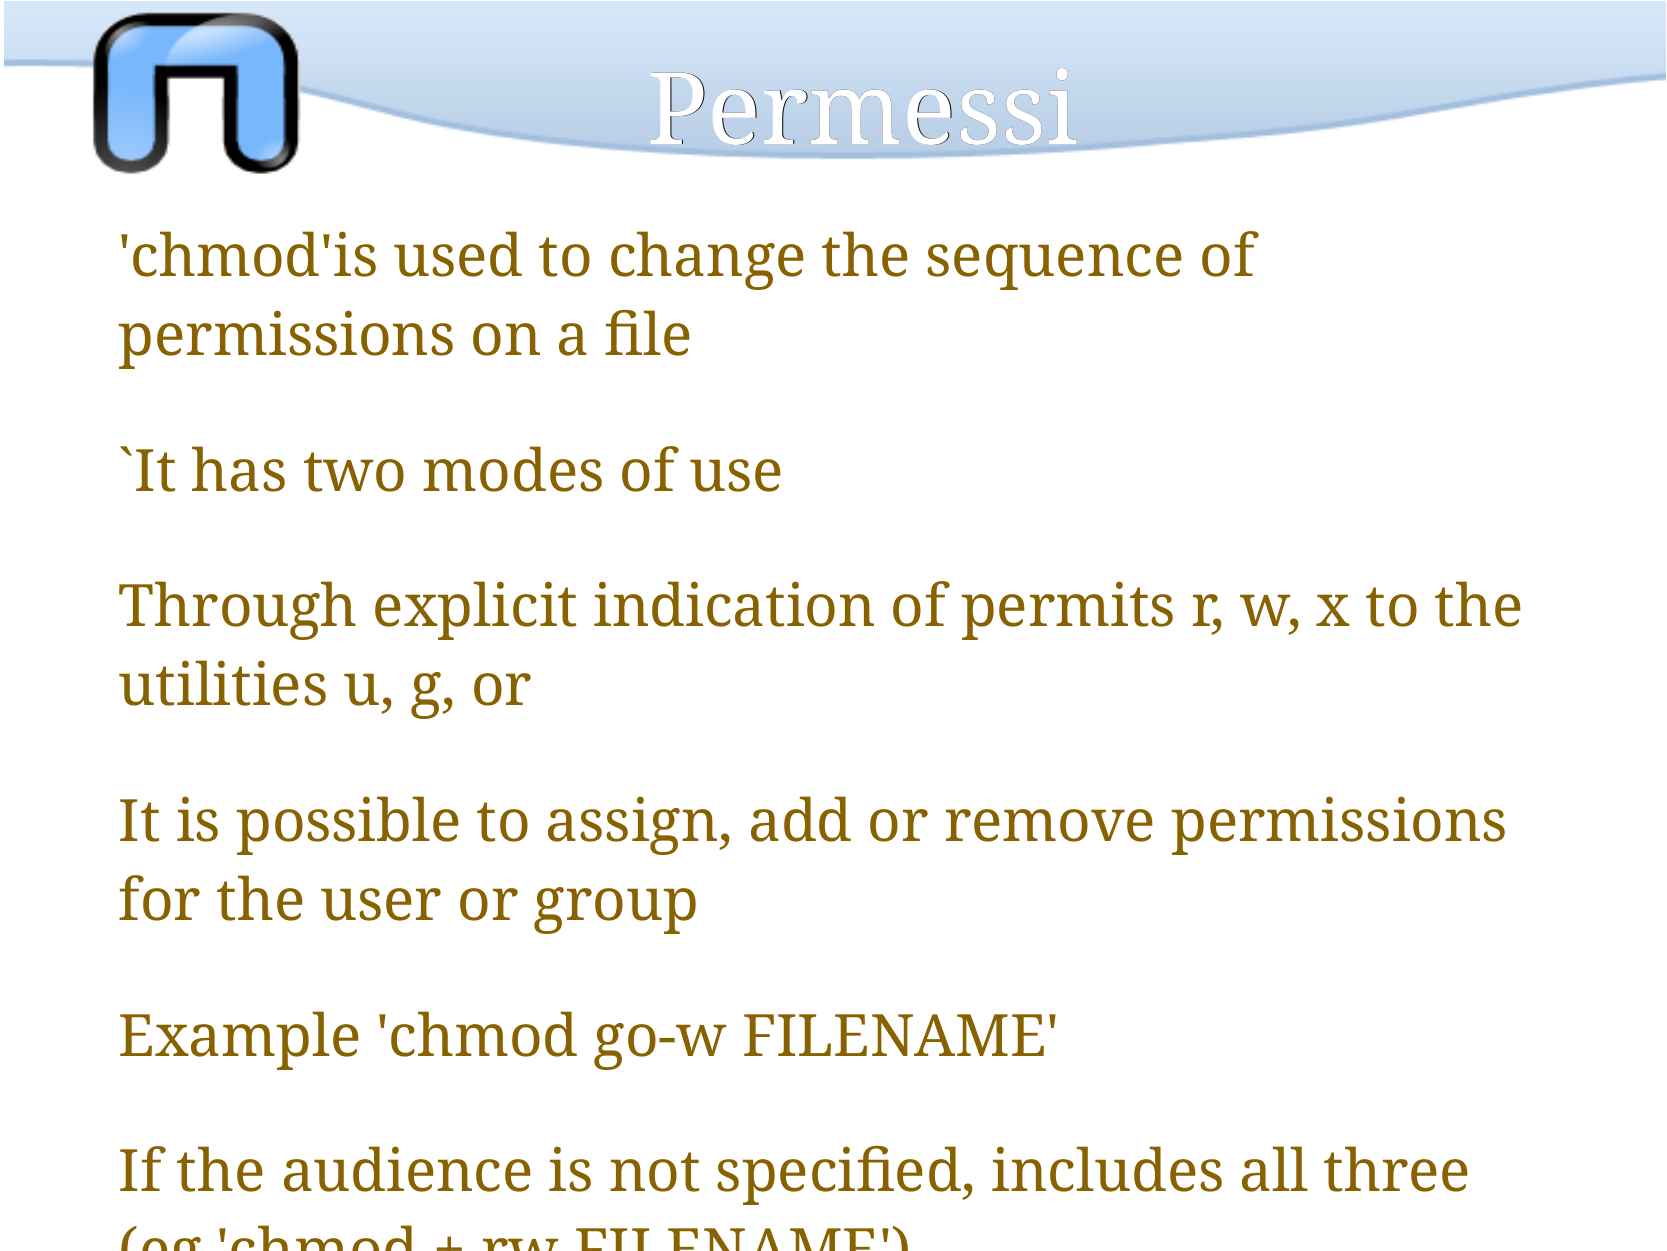

Permessi
# 'chmod'is used to change the sequence of permissions on a file
`It has two modes of use
Through explicit indication of permits r, w, x to the utilities u, g, or
It is possible to assign, add or remove permissions for the user or group
Example 'chmod go-w FILENAME'
If the audience is not specified, includes all three (eg 'chmod + rw FILENAME')